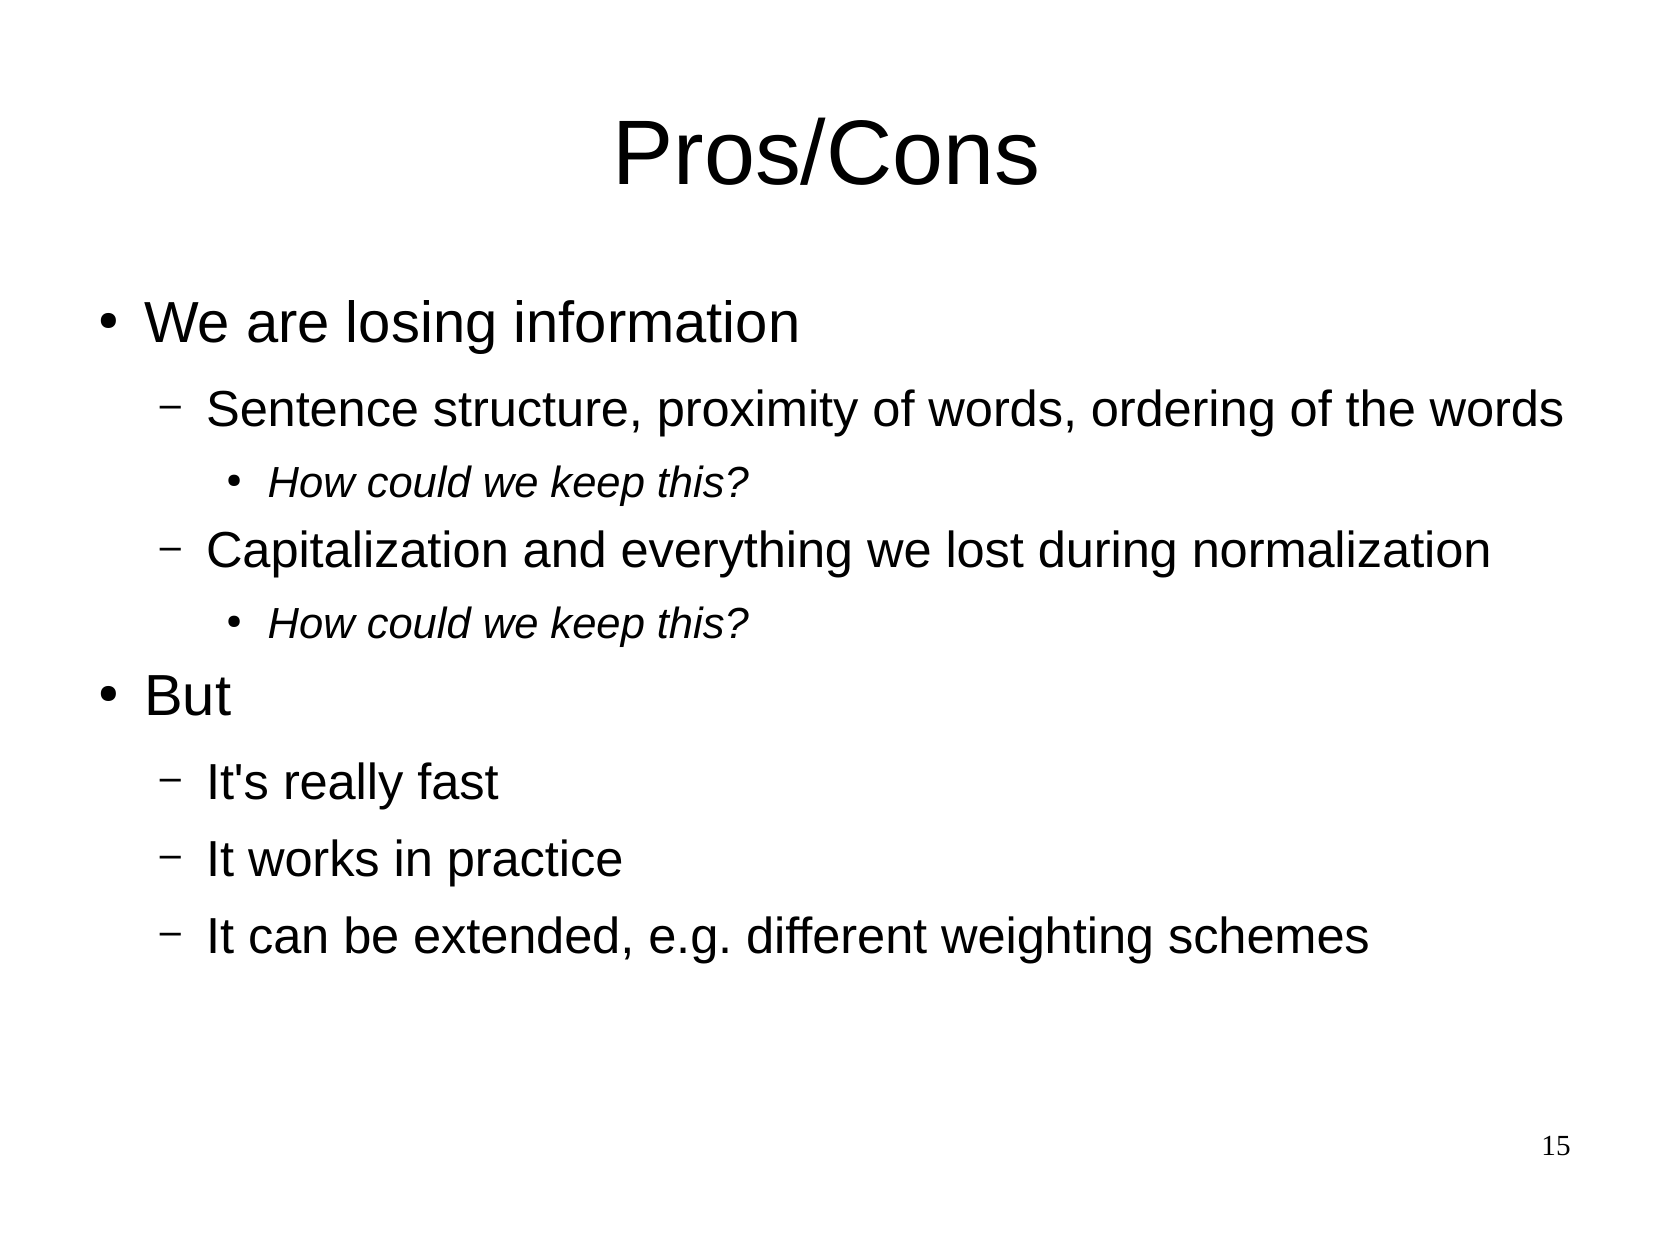

# Pros/Cons
We are losing information
Sentence structure, proximity of words, ordering of the words
How could we keep this?
Capitalization and everything we lost during normalization
How could we keep this?
But
It's really fast
It works in practice
It can be extended, e.g. different weighting schemes
15